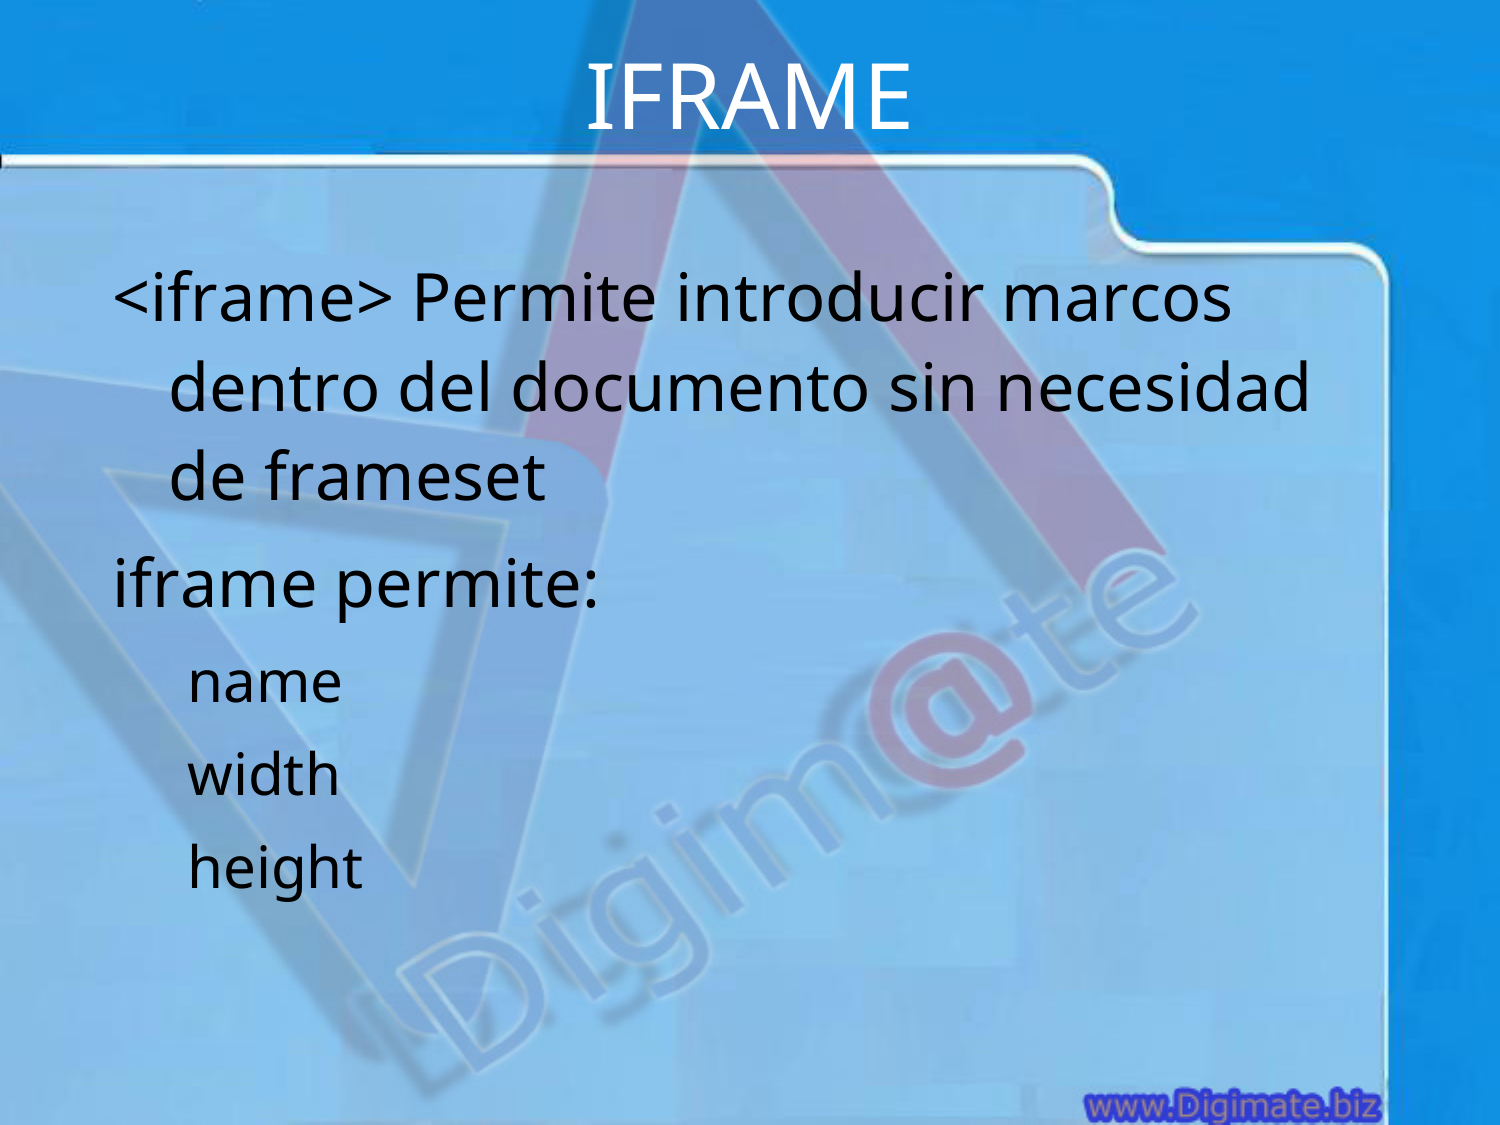

# IFRAME
<iframe> Permite introducir marcos dentro del documento sin necesidad de frameset
iframe permite:
name
width
height